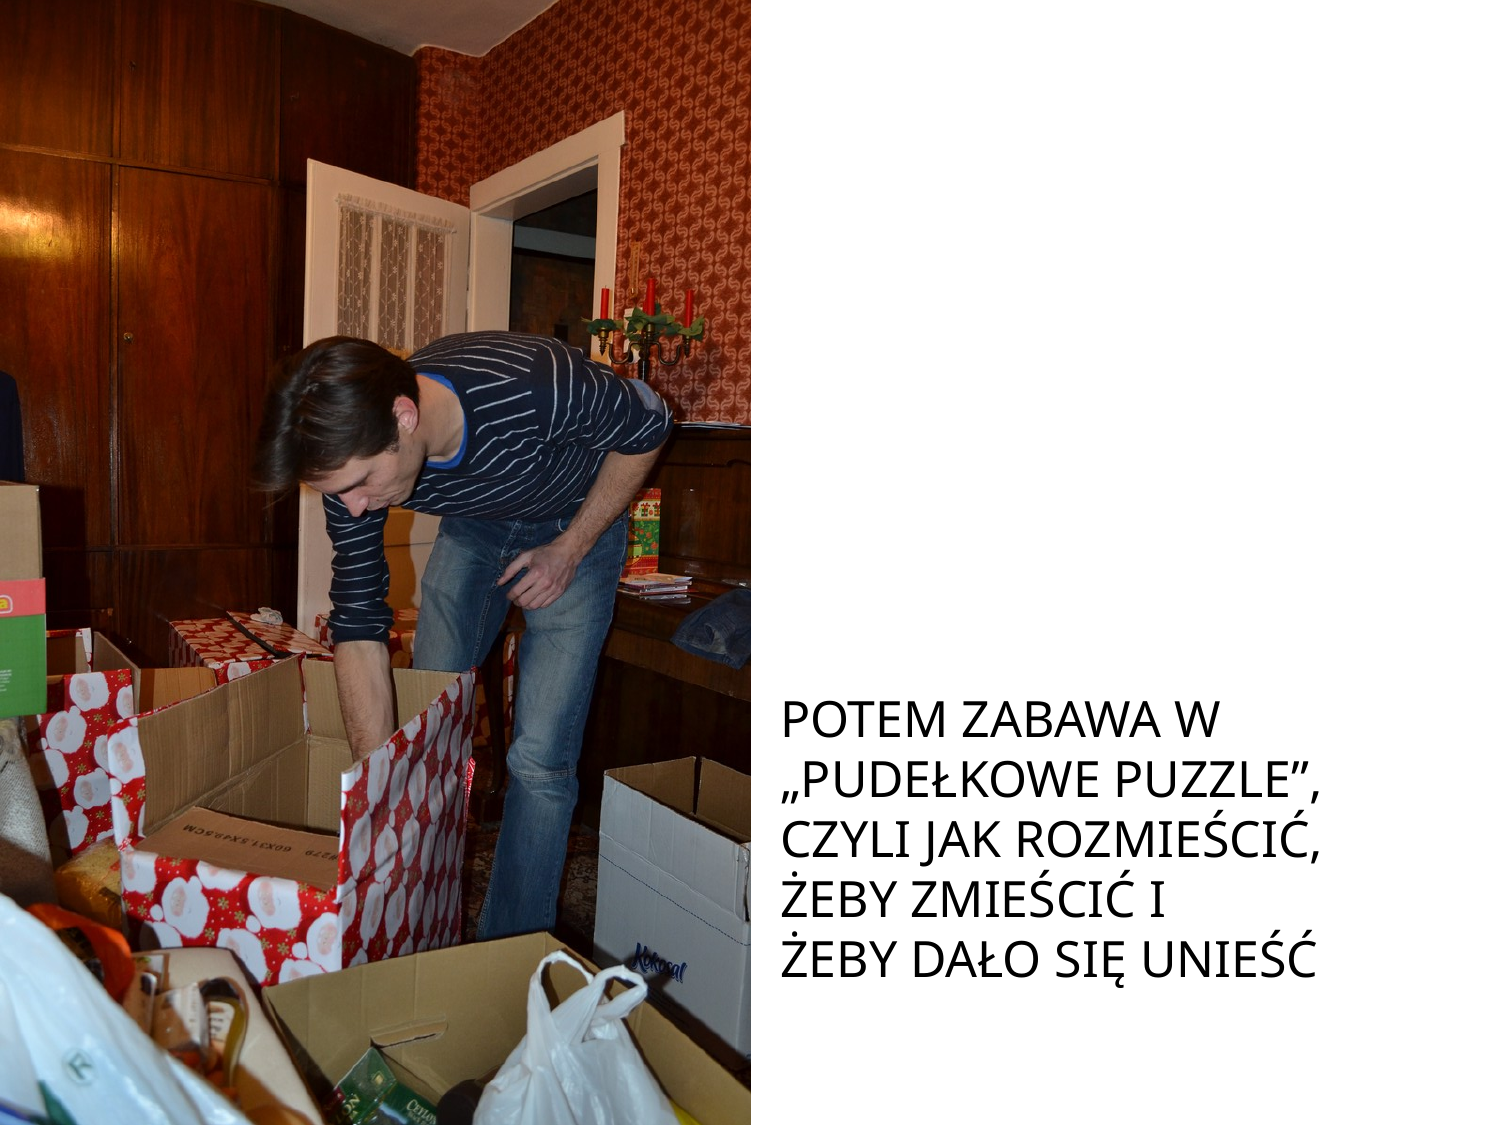

POTEM ZABAWA W
„PUDEŁKOWE PUZZLE”,
CZYLI JAK ROZMIEŚCIĆ,
ŻEBY ZMIEŚCIĆ I
ŻEBY DAŁO SIĘ UNIEŚĆ